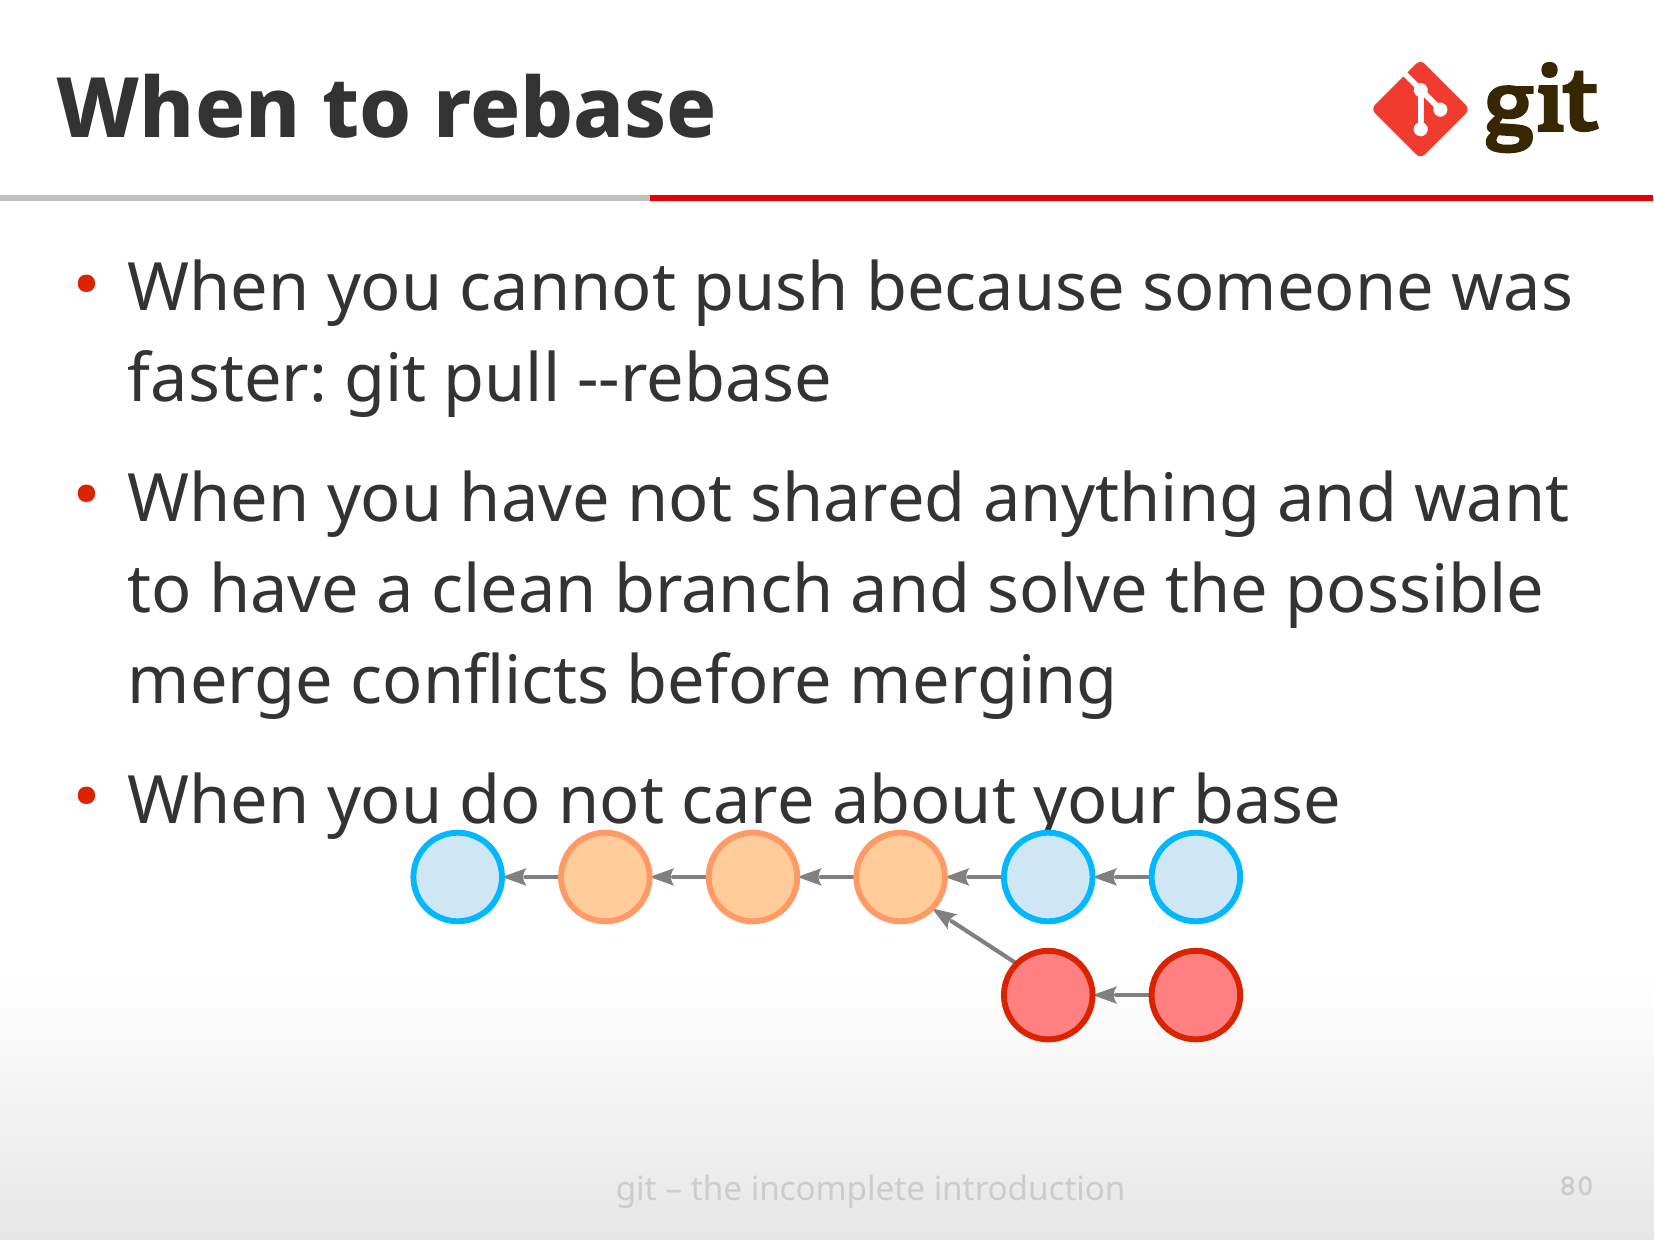

# When to rebase
When you cannot push because someone was faster: git pull --rebase
When you have not shared anything and want to have a clean branch and solve the possible merge conflicts before merging
When you do not care about your base
80